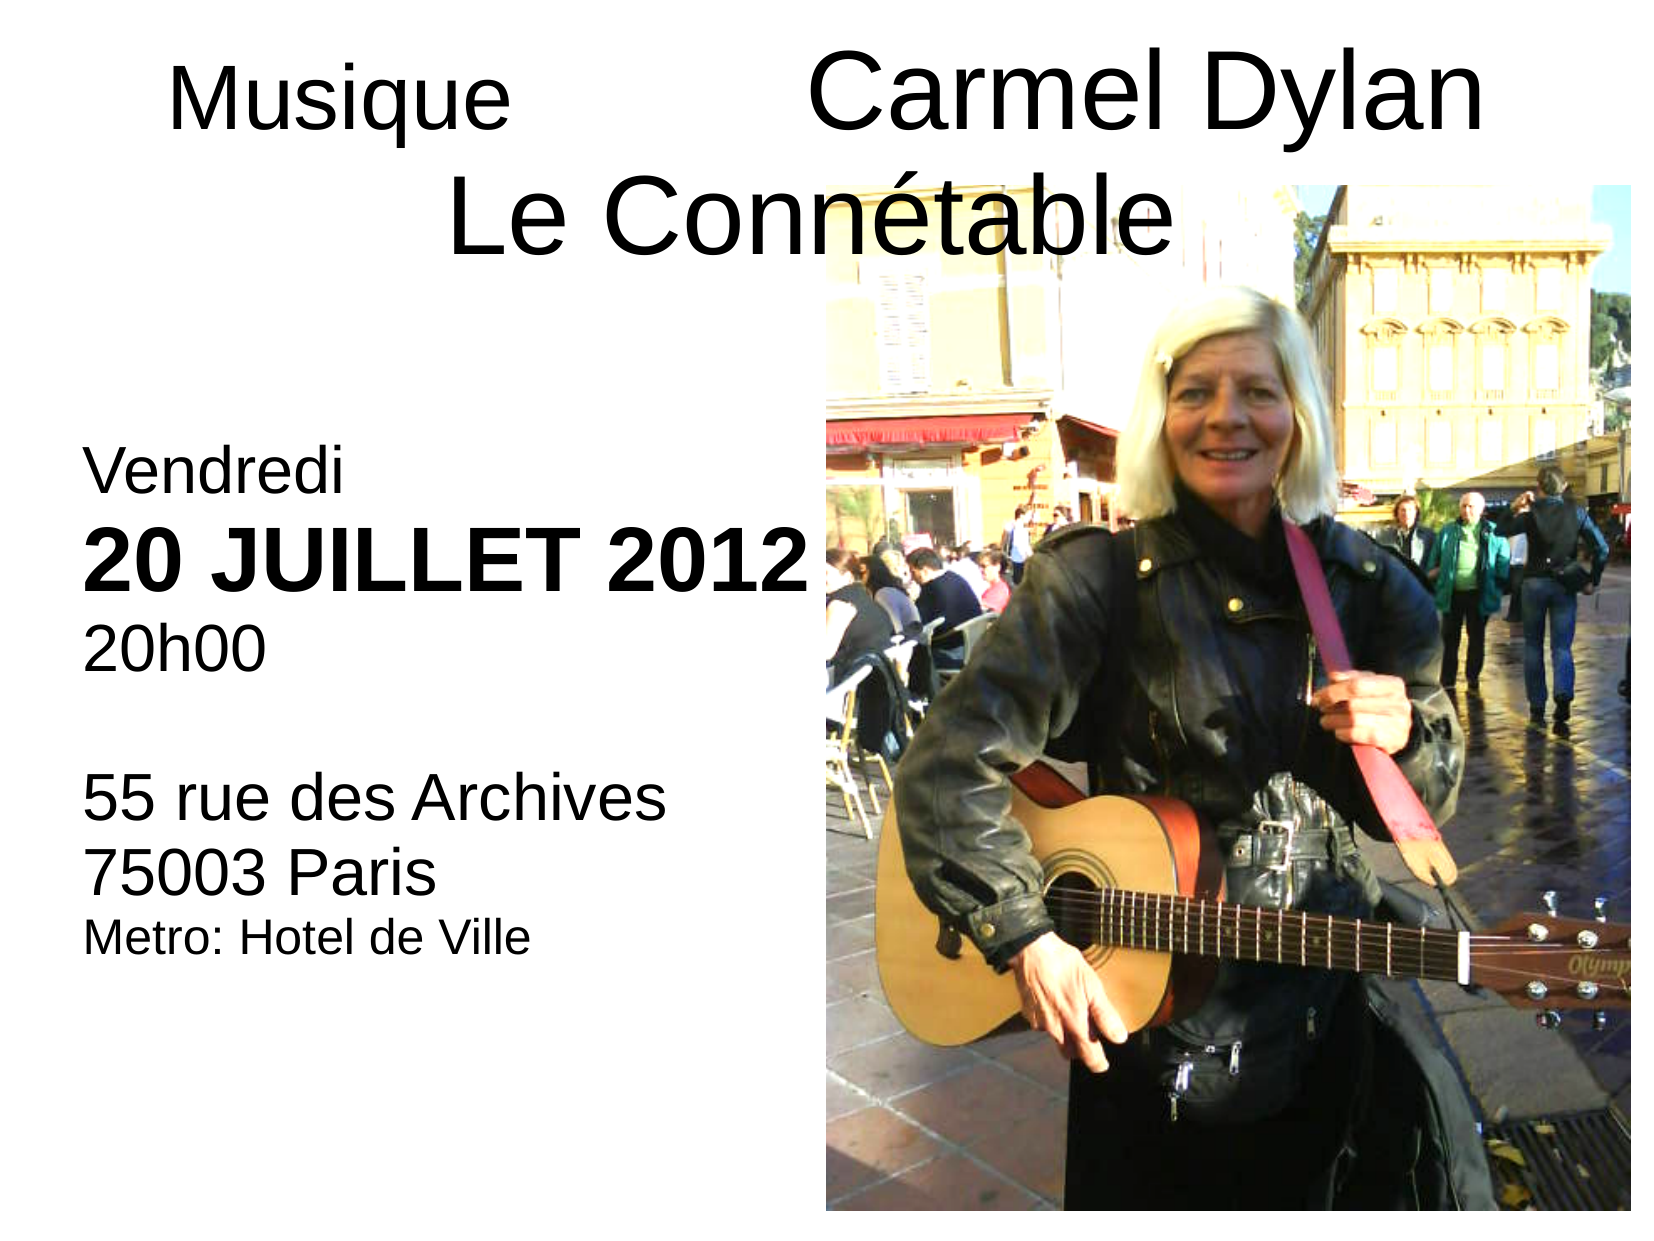

# Musique Carmel Dylan Le Connétable
Vendredi
20 JUILLET 2012
20h00
55 rue des Archives
75003 Paris
Metro: Hotel de Ville